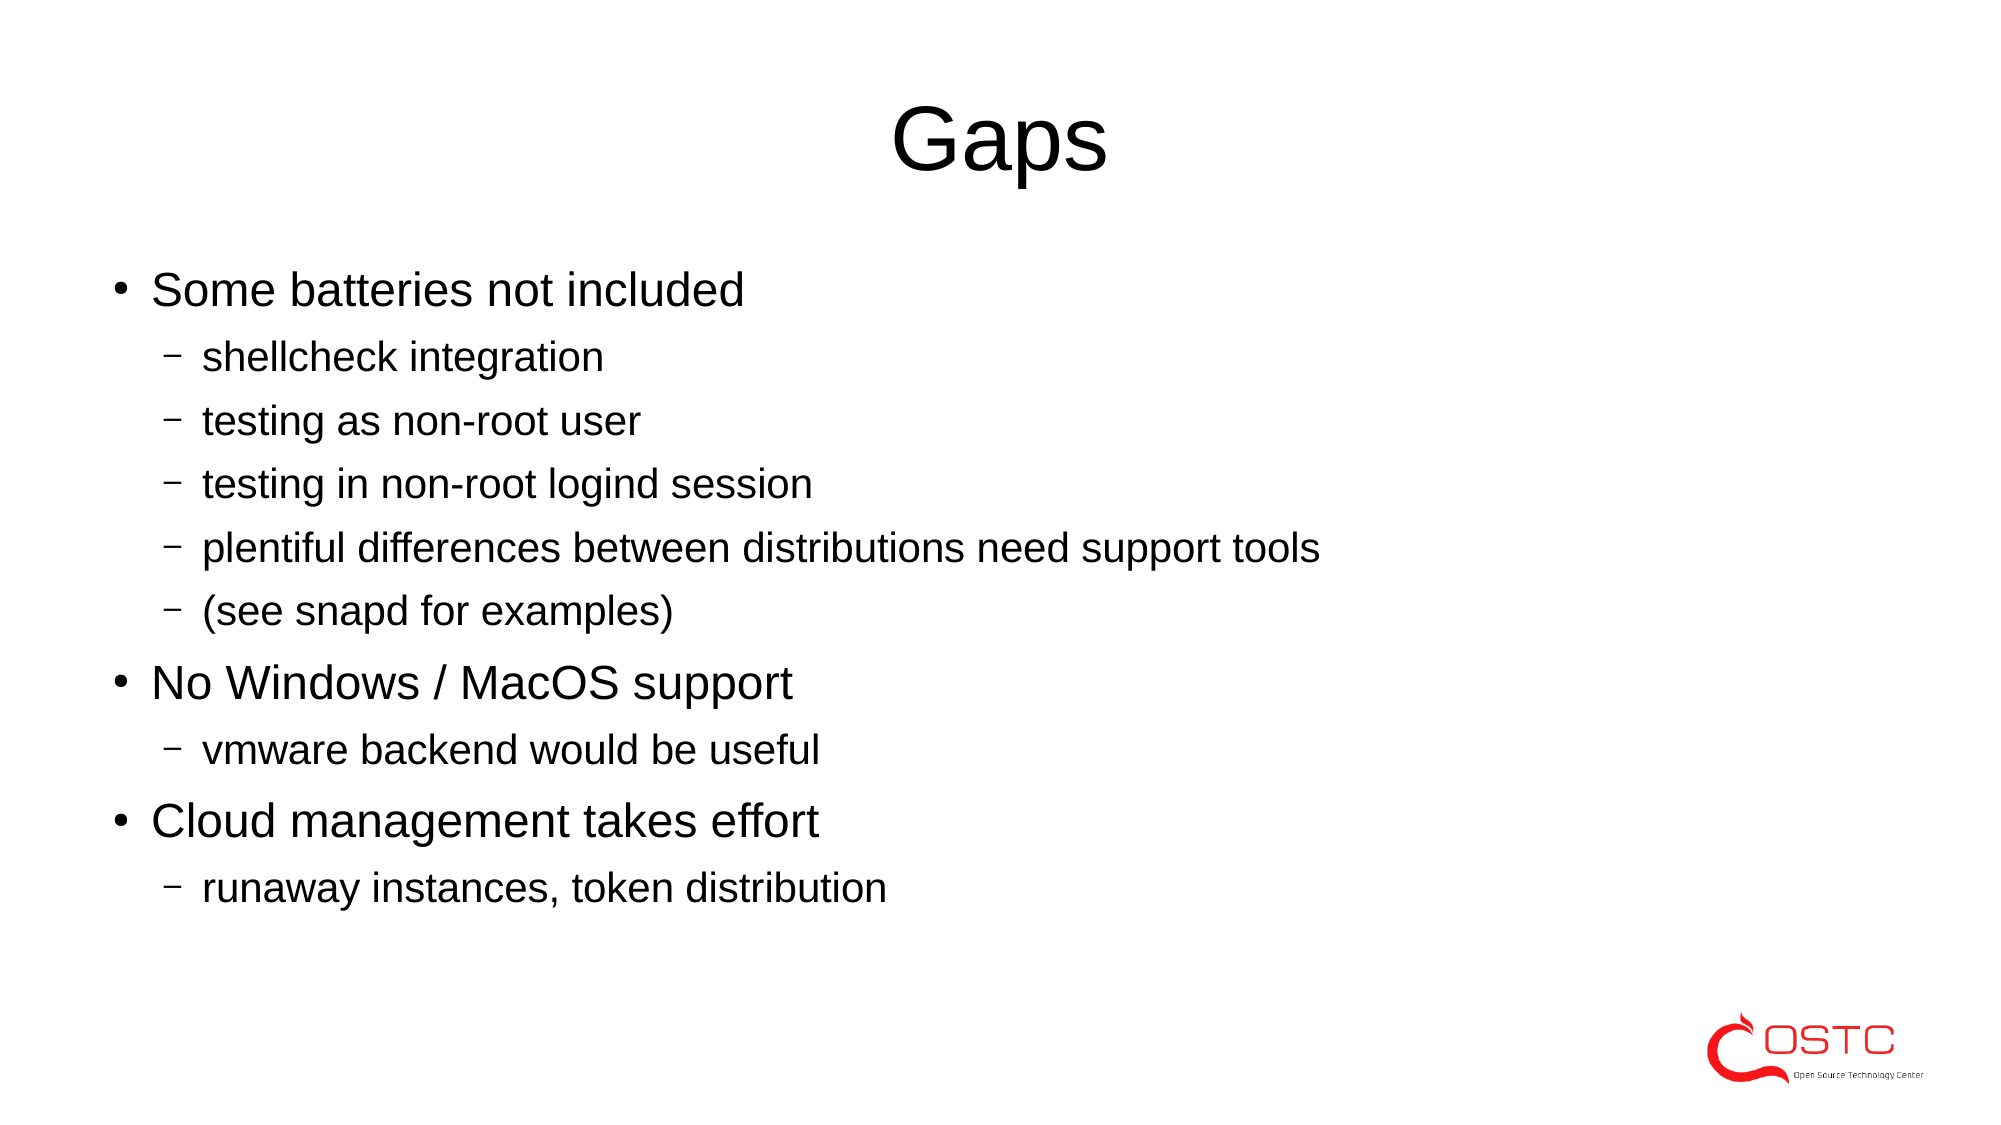

# Gaps
Some batteries not included
shellcheck integration
testing as non-root user
testing in non-root logind session
plentiful differences between distributions need support tools
(see snapd for examples)
No Windows / MacOS support
vmware backend would be useful
Cloud management takes effort
runaway instances, token distribution